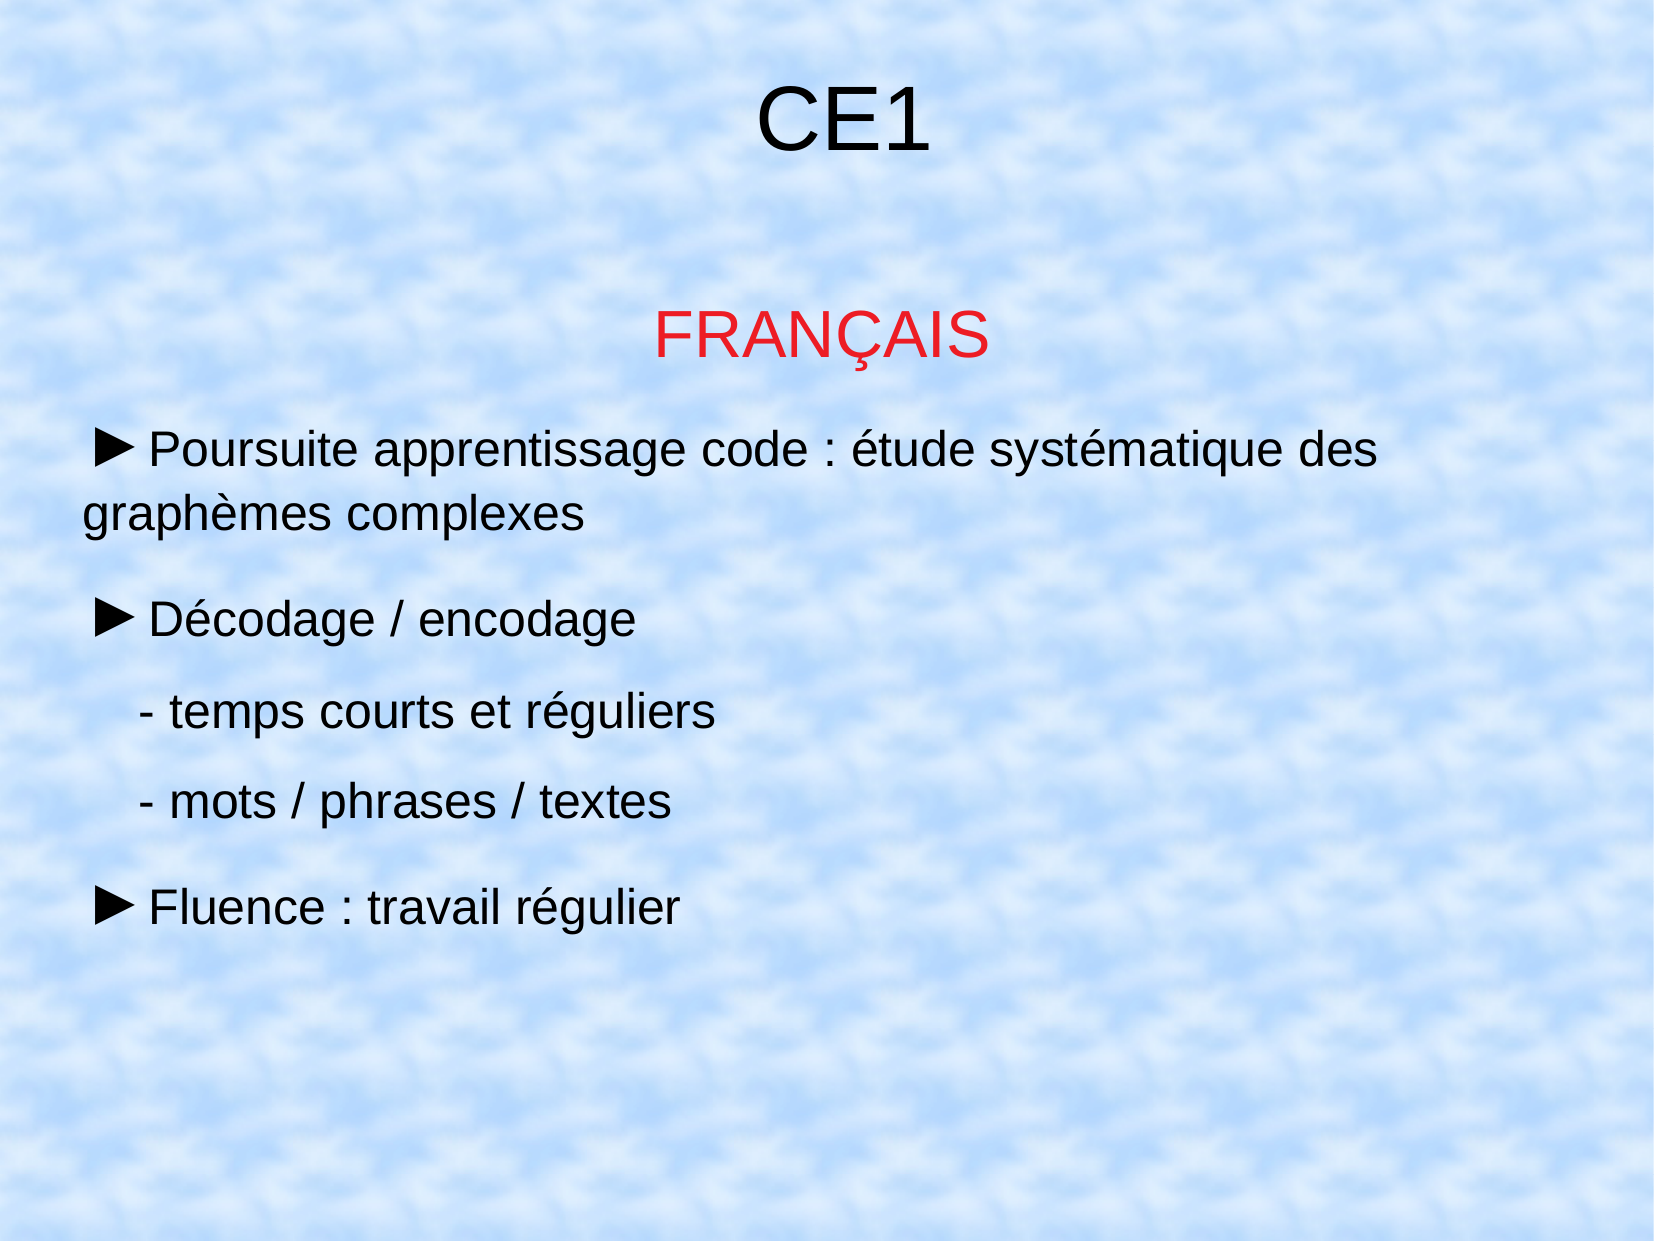

CE1
#
FRANÇAIS
►Poursuite apprentissage code : étude systématique des graphèmes complexes
►Décodage / encodage
 - temps courts et réguliers
 - mots / phrases / textes
►Fluence : travail régulier